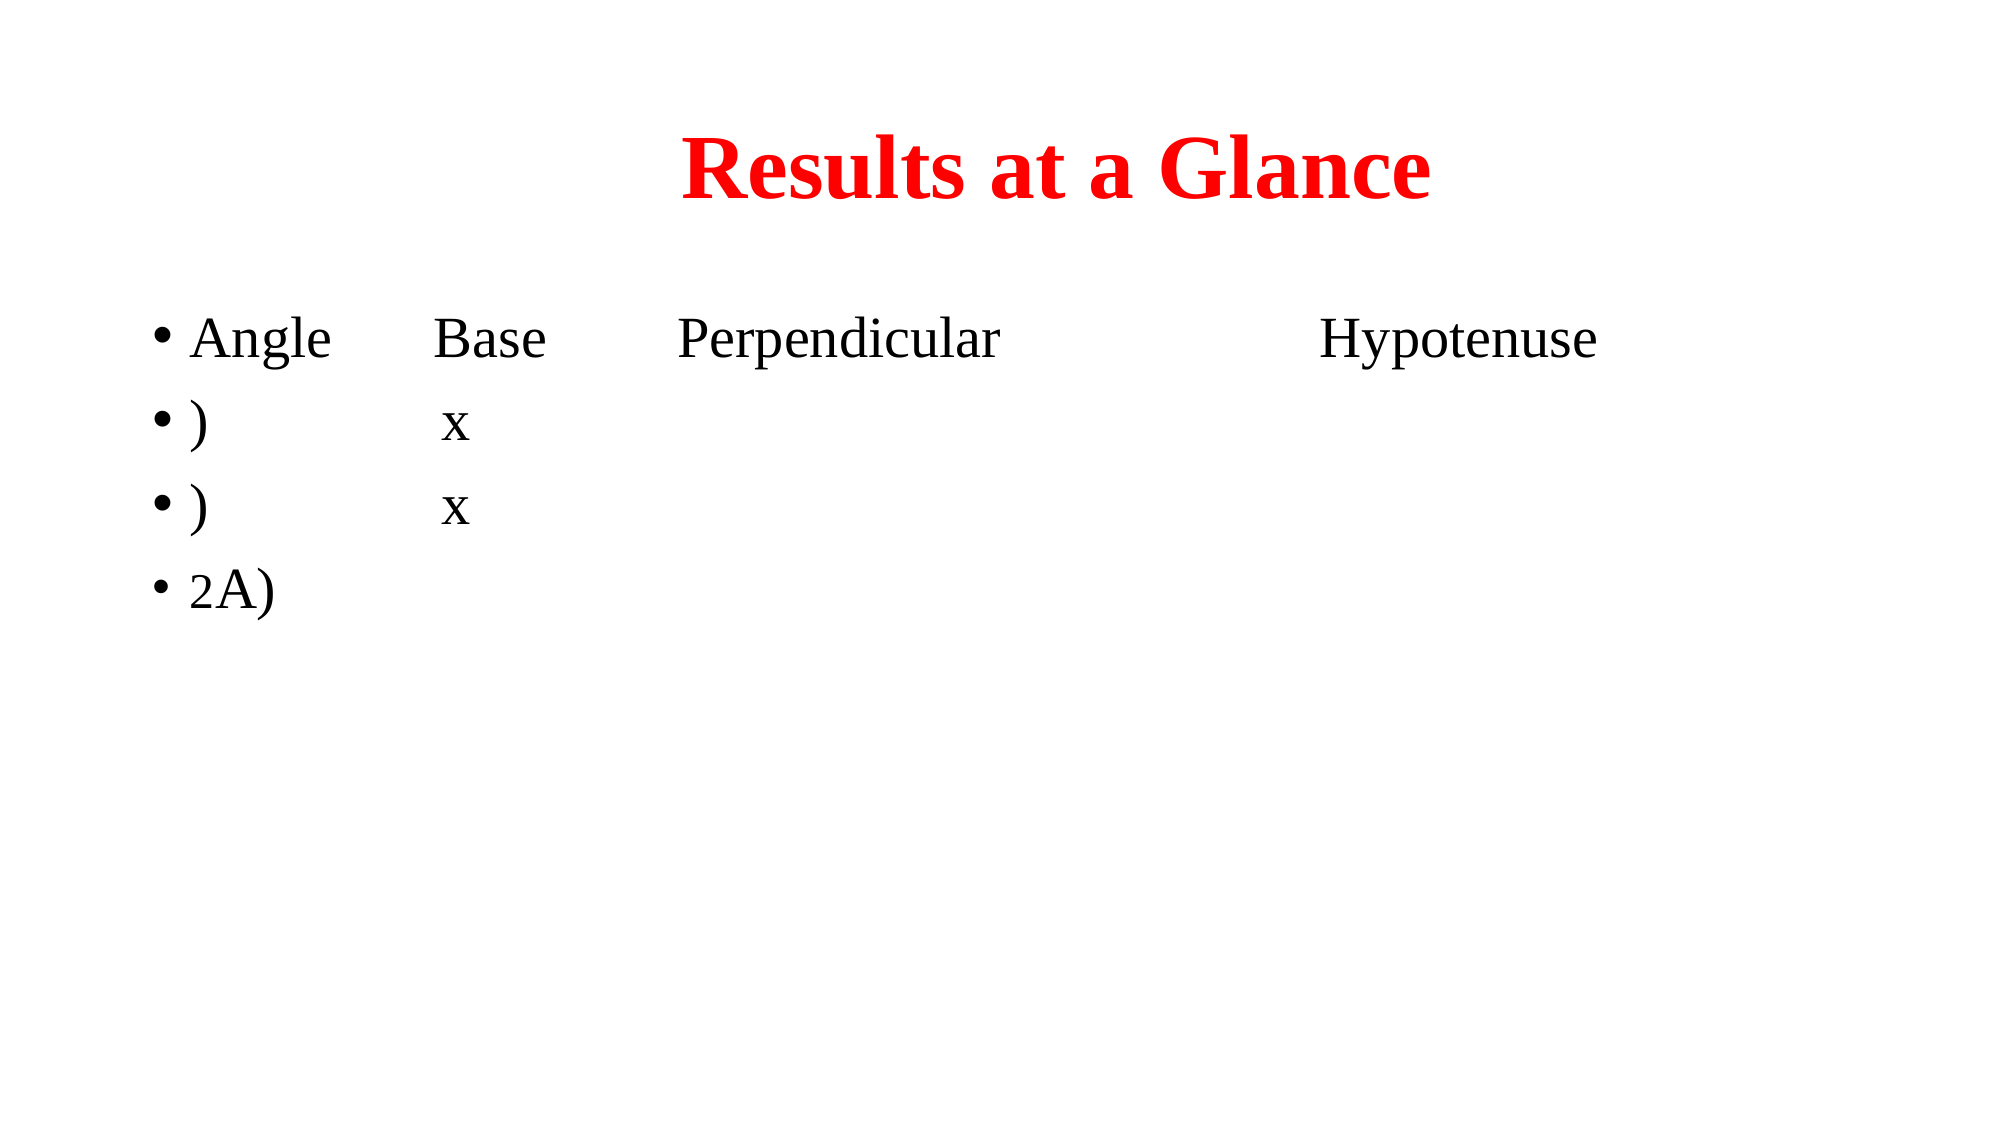

# Results at a Glance
Angle Base Perpendicular Hypotenuse
) x
) x
2A)